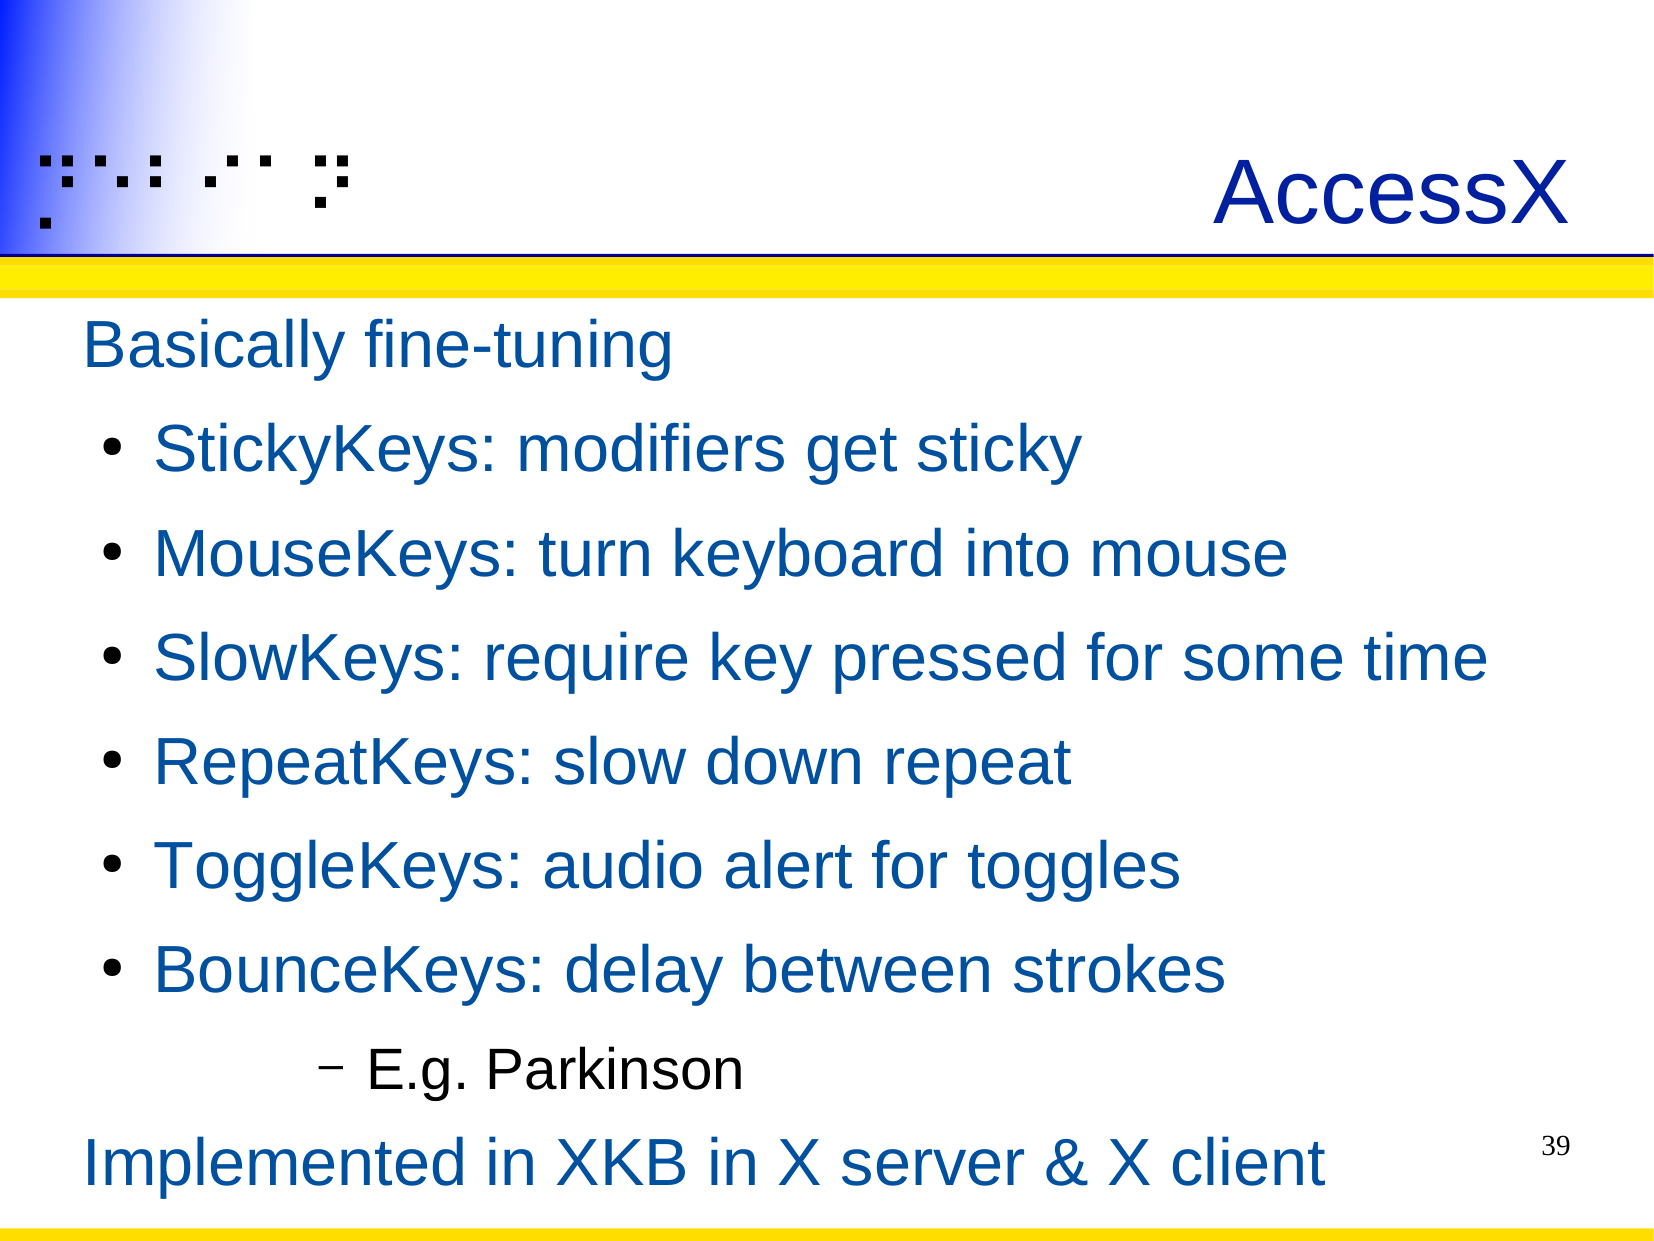

# AccessX
Basically fine-tuning
StickyKeys: modifiers get sticky
MouseKeys: turn keyboard into mouse
SlowKeys: require key pressed for some time
RepeatKeys: slow down repeat
ToggleKeys: audio alert for toggles
BounceKeys: delay between strokes
E.g. Parkinson
Implemented in XKB in X server & X client
39